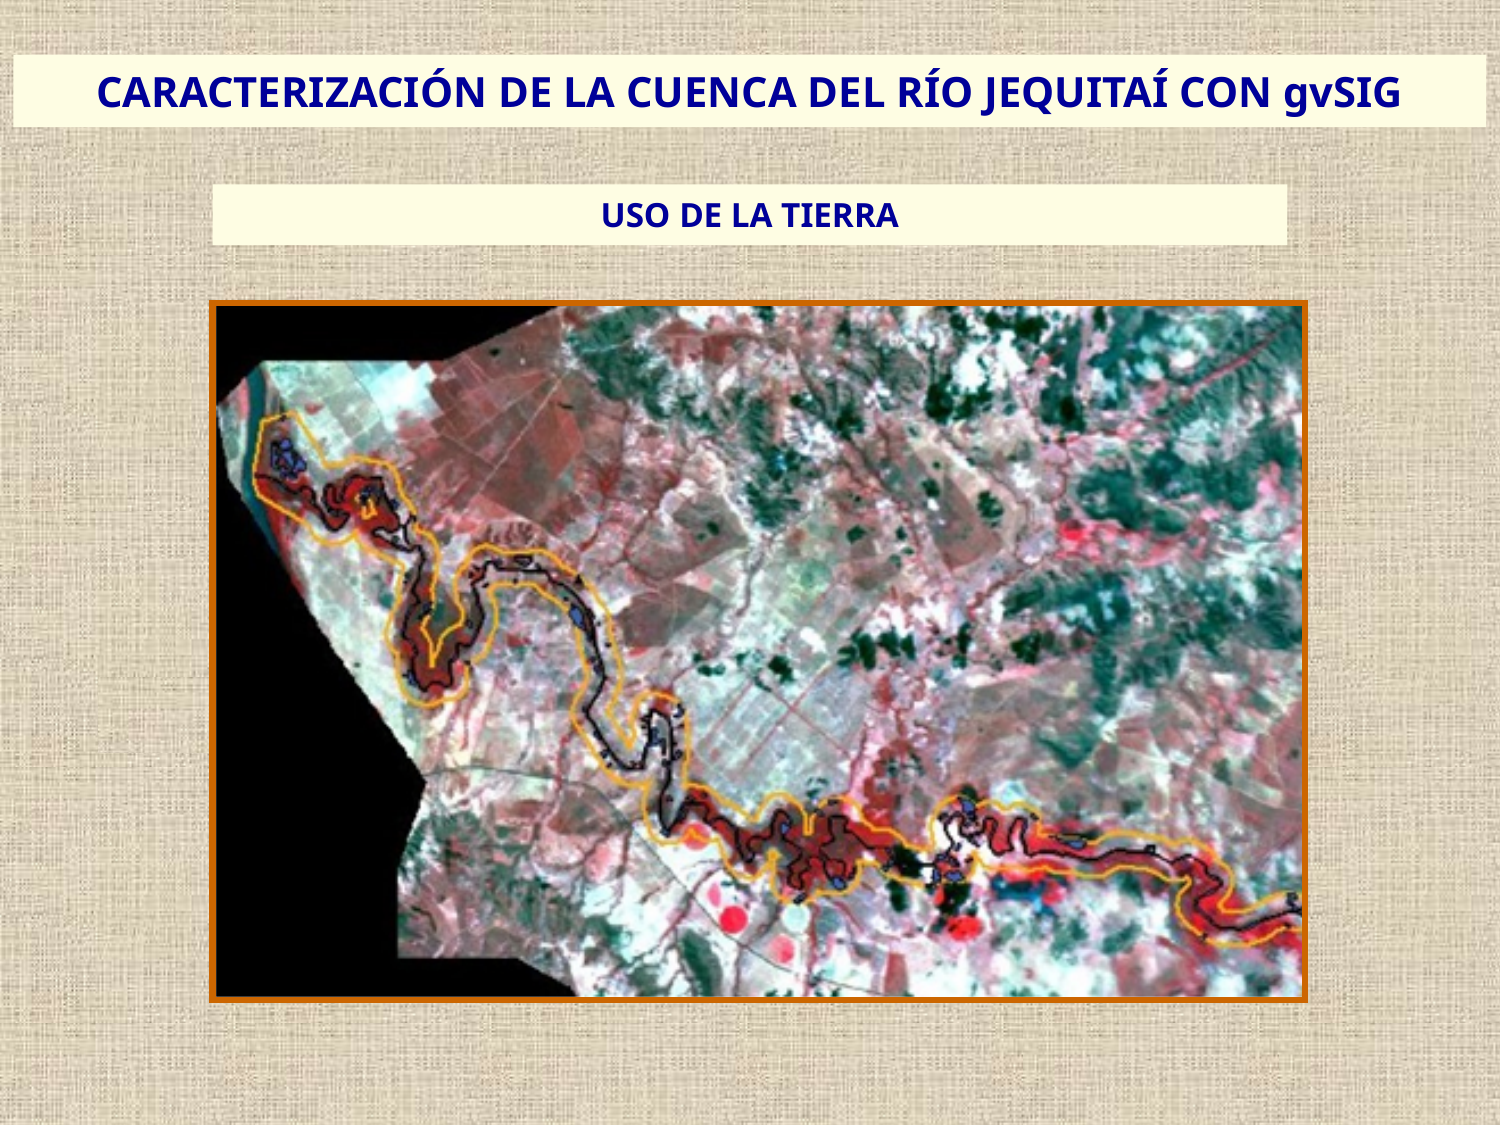

CARACTERIZACIÓN DE LA CUENCA DEL RÍO JEQUITAÍ CON gvSIG
USO DE LA TIERRA